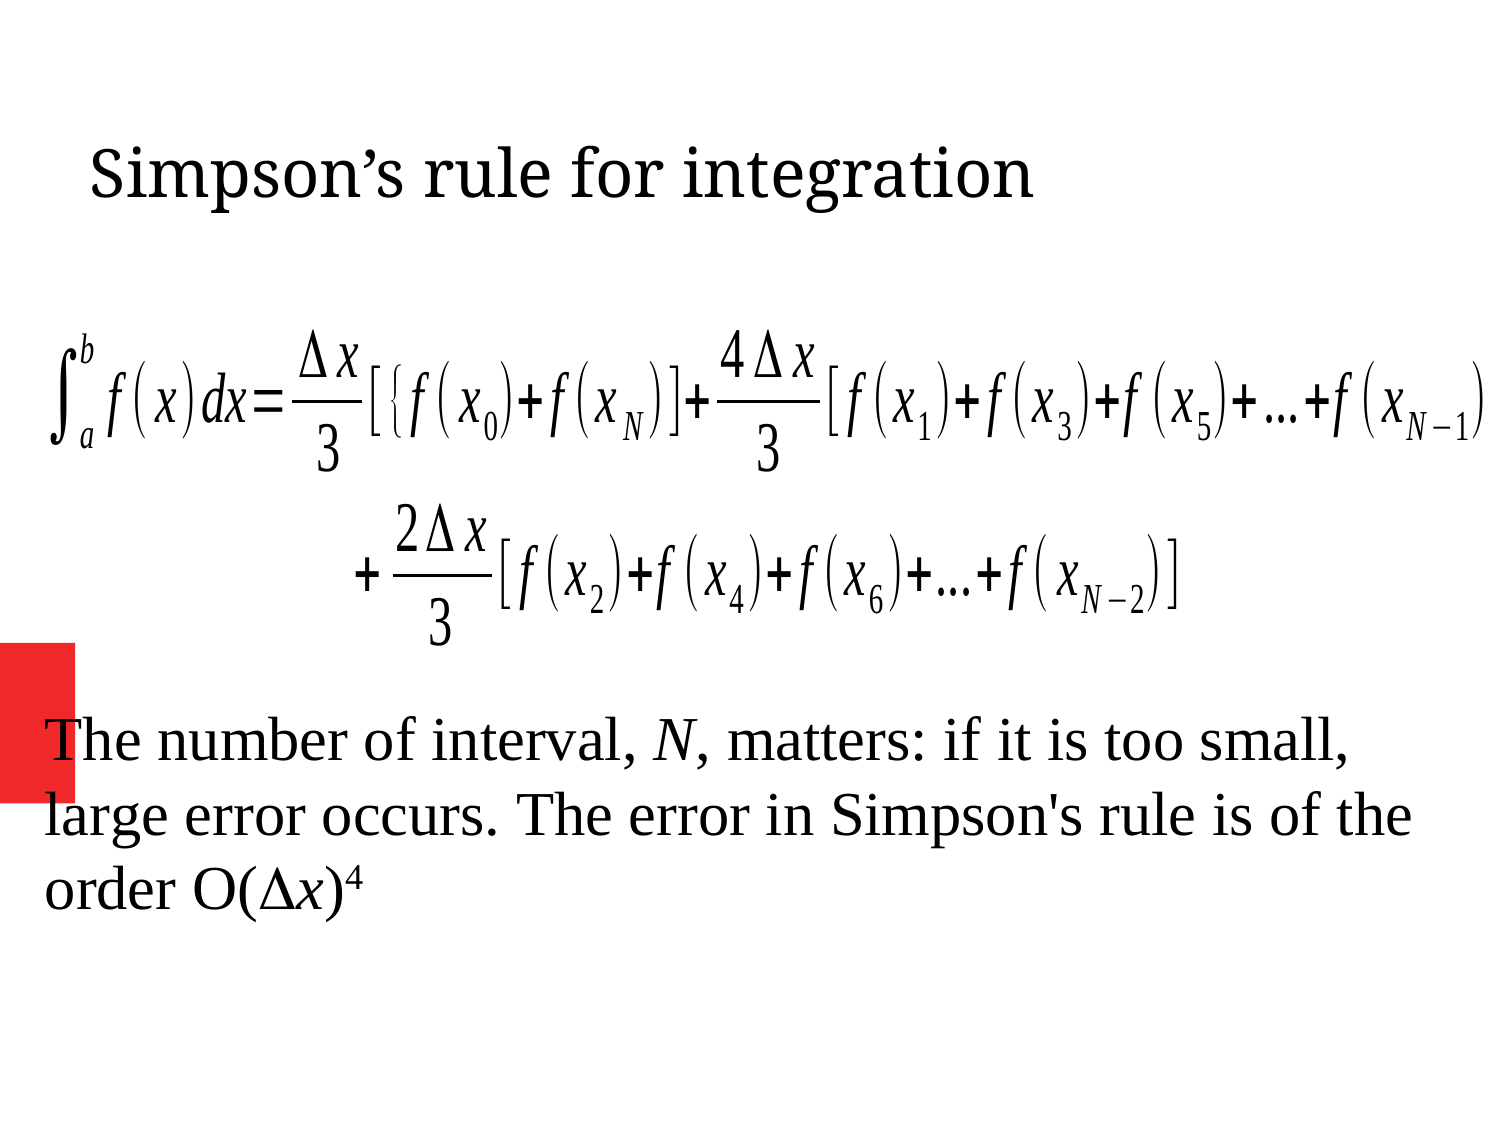

# Simpson’s rule for integration
The number of interval, N, matters: if it is too small, large error occurs. The error in Simpson's rule is of the order O(Dx)4